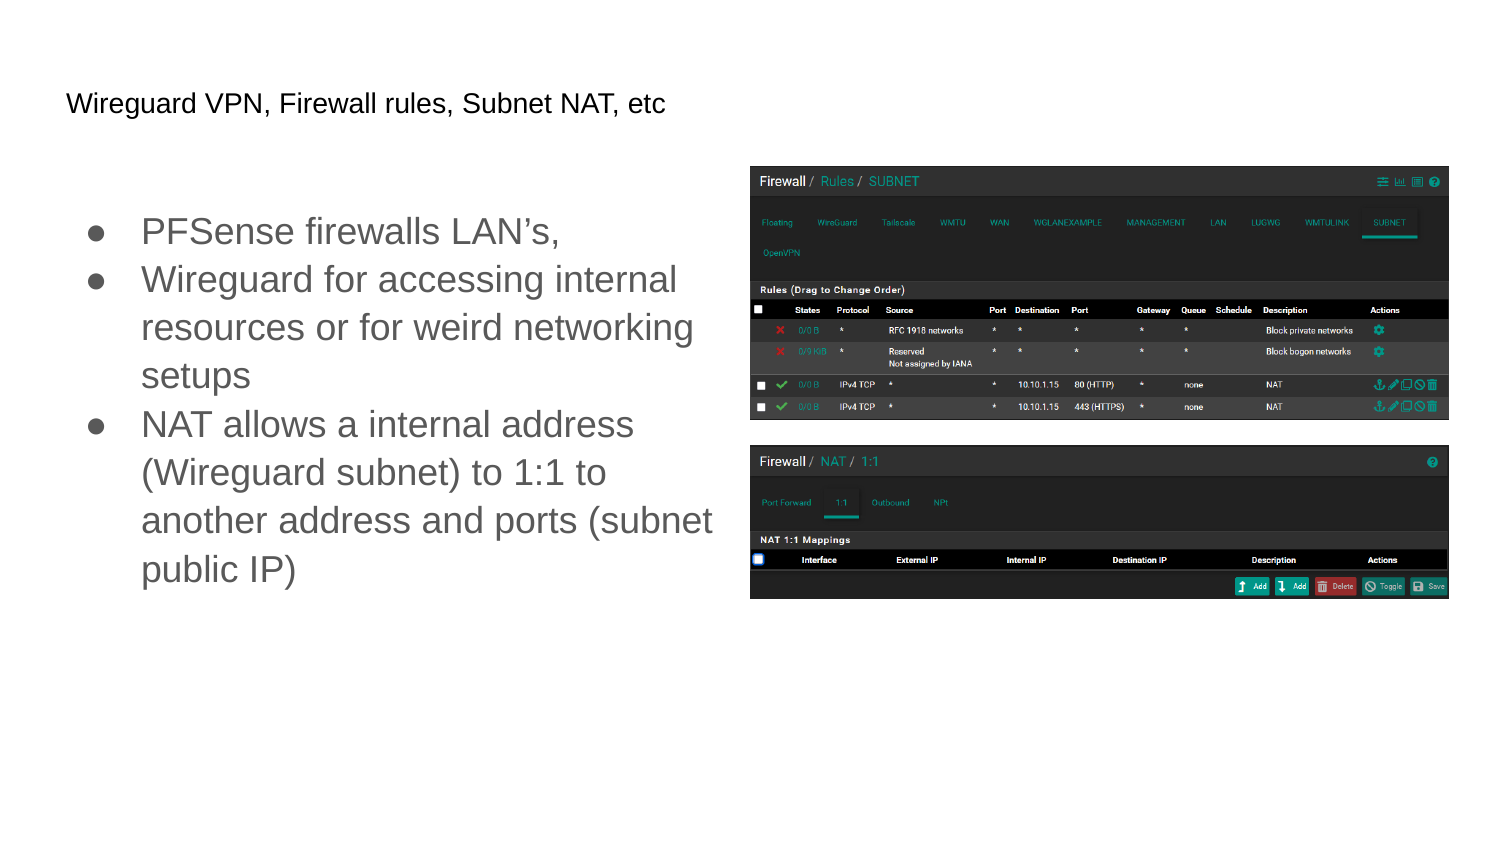

# Wireguard VPN, Firewall rules, Subnet NAT, etc
PFSense firewalls LAN’s,
Wireguard for accessing internal resources or for weird networking setups
NAT allows a internal address (Wireguard subnet) to 1:1 to another address and ports (subnet public IP)